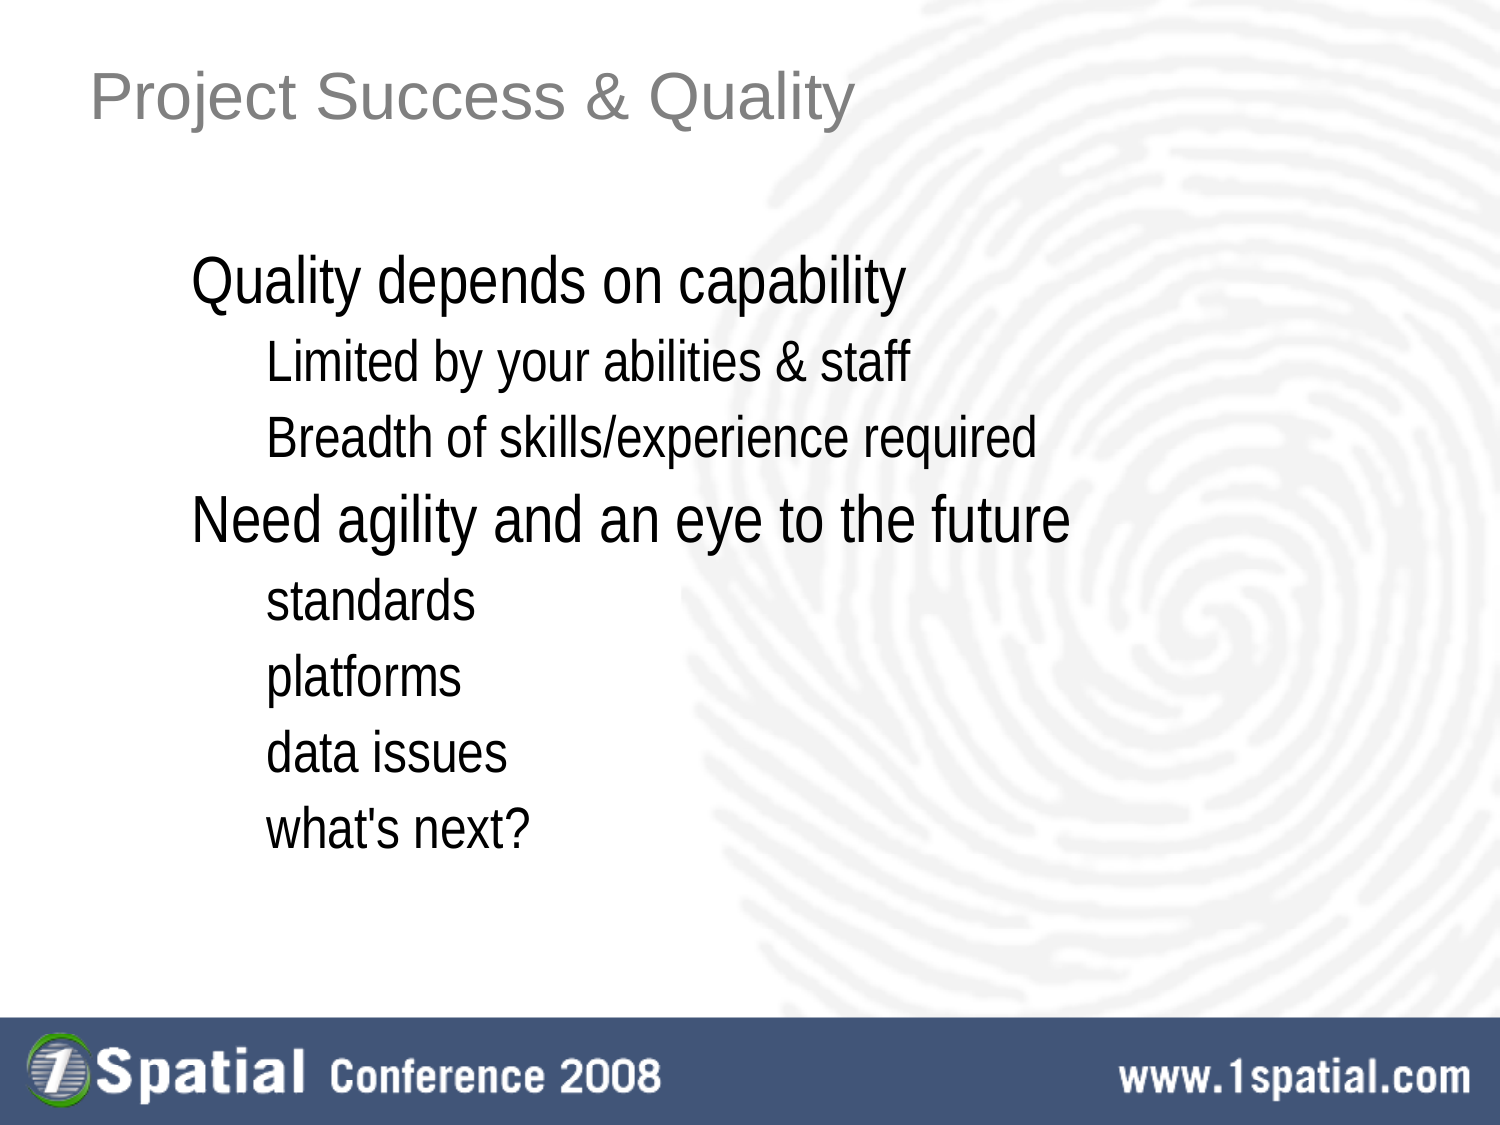

# Project Success & Quality
Quality depends on capability
Limited by your abilities & staff
Breadth of skills/experience required
Need agility and an eye to the future
standards
platforms
data issues
what's next?